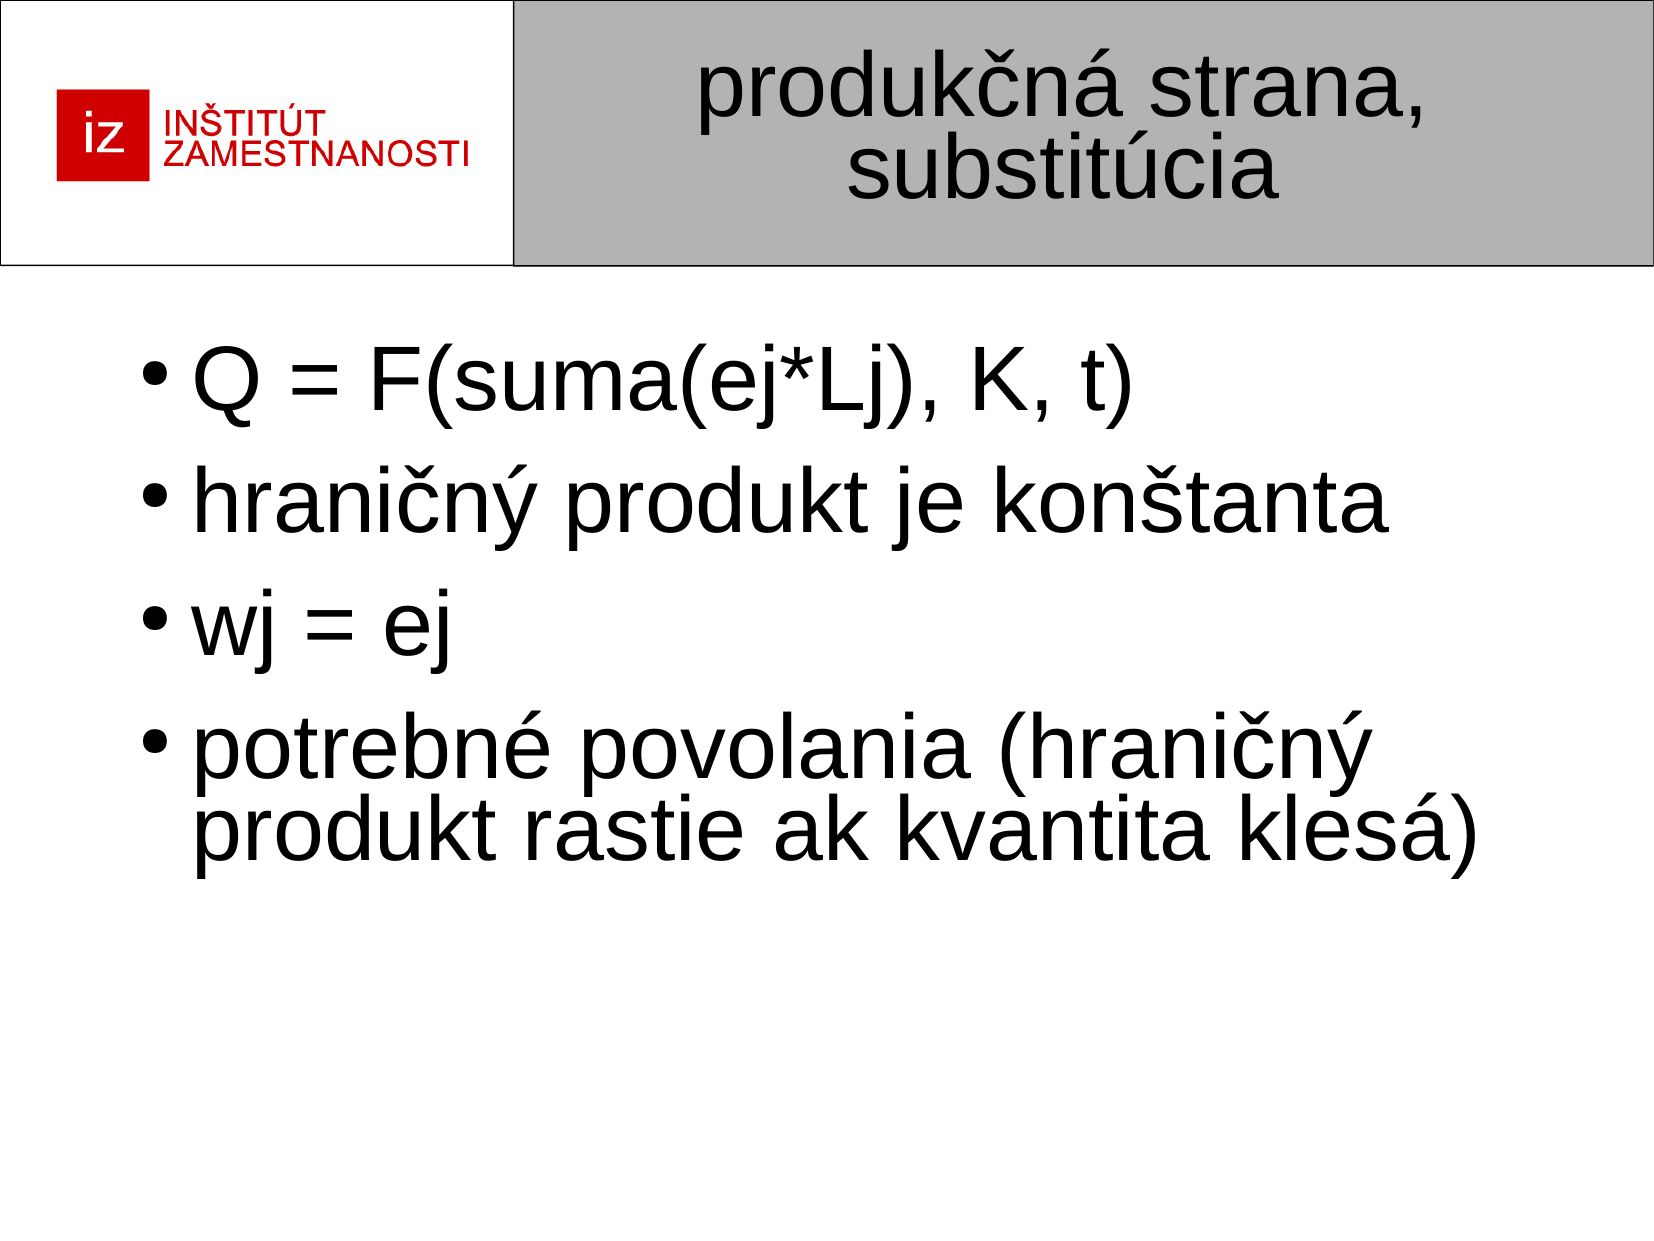

# produkčná strana, substitúcia
Q = F(suma(ej*Lj), K, t)
hraničný produkt je konštanta
wj = ej
potrebné povolania (hraničný produkt rastie ak kvantita klesá)